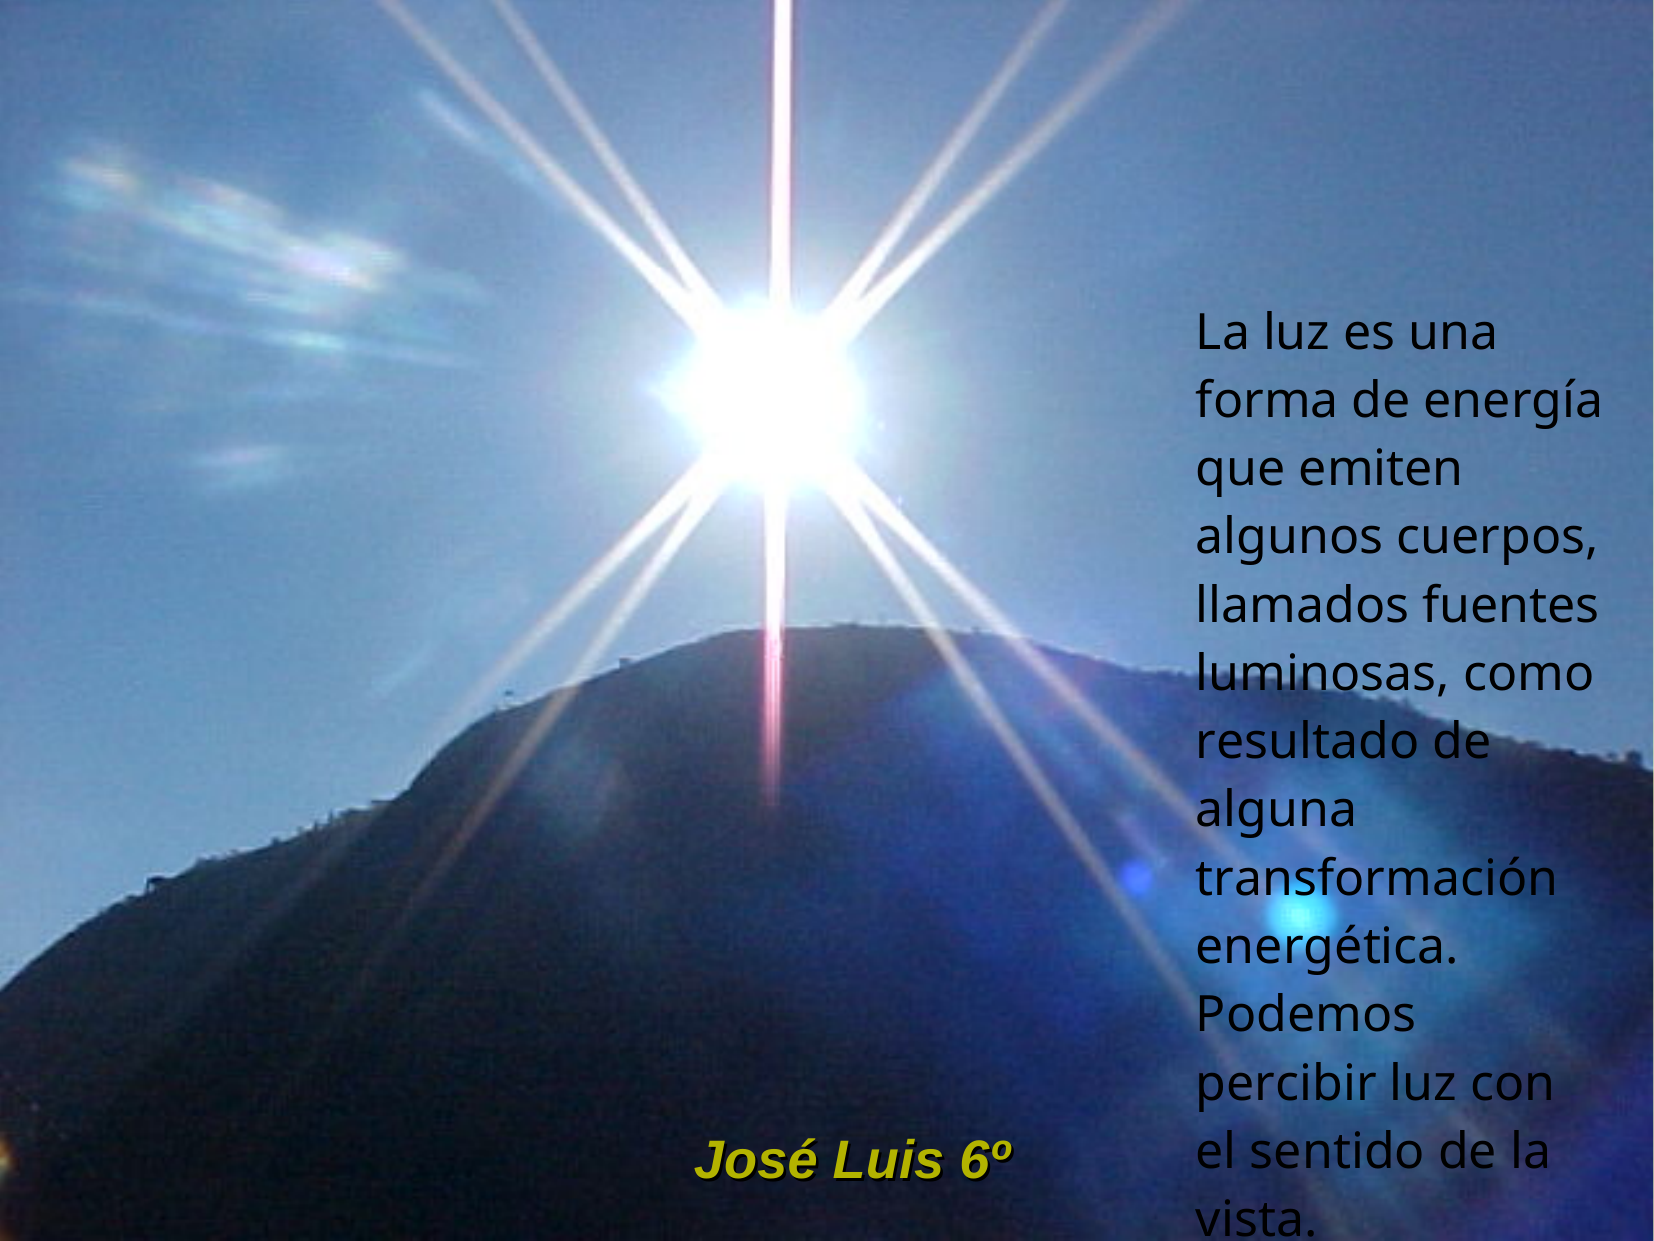

La luz es una forma de energía que emiten algunos cuerpos, llamados fuentes luminosas, como resultado de alguna transformación energética. Podemos percibir luz con el sentido de la vista.
José Luis 6º